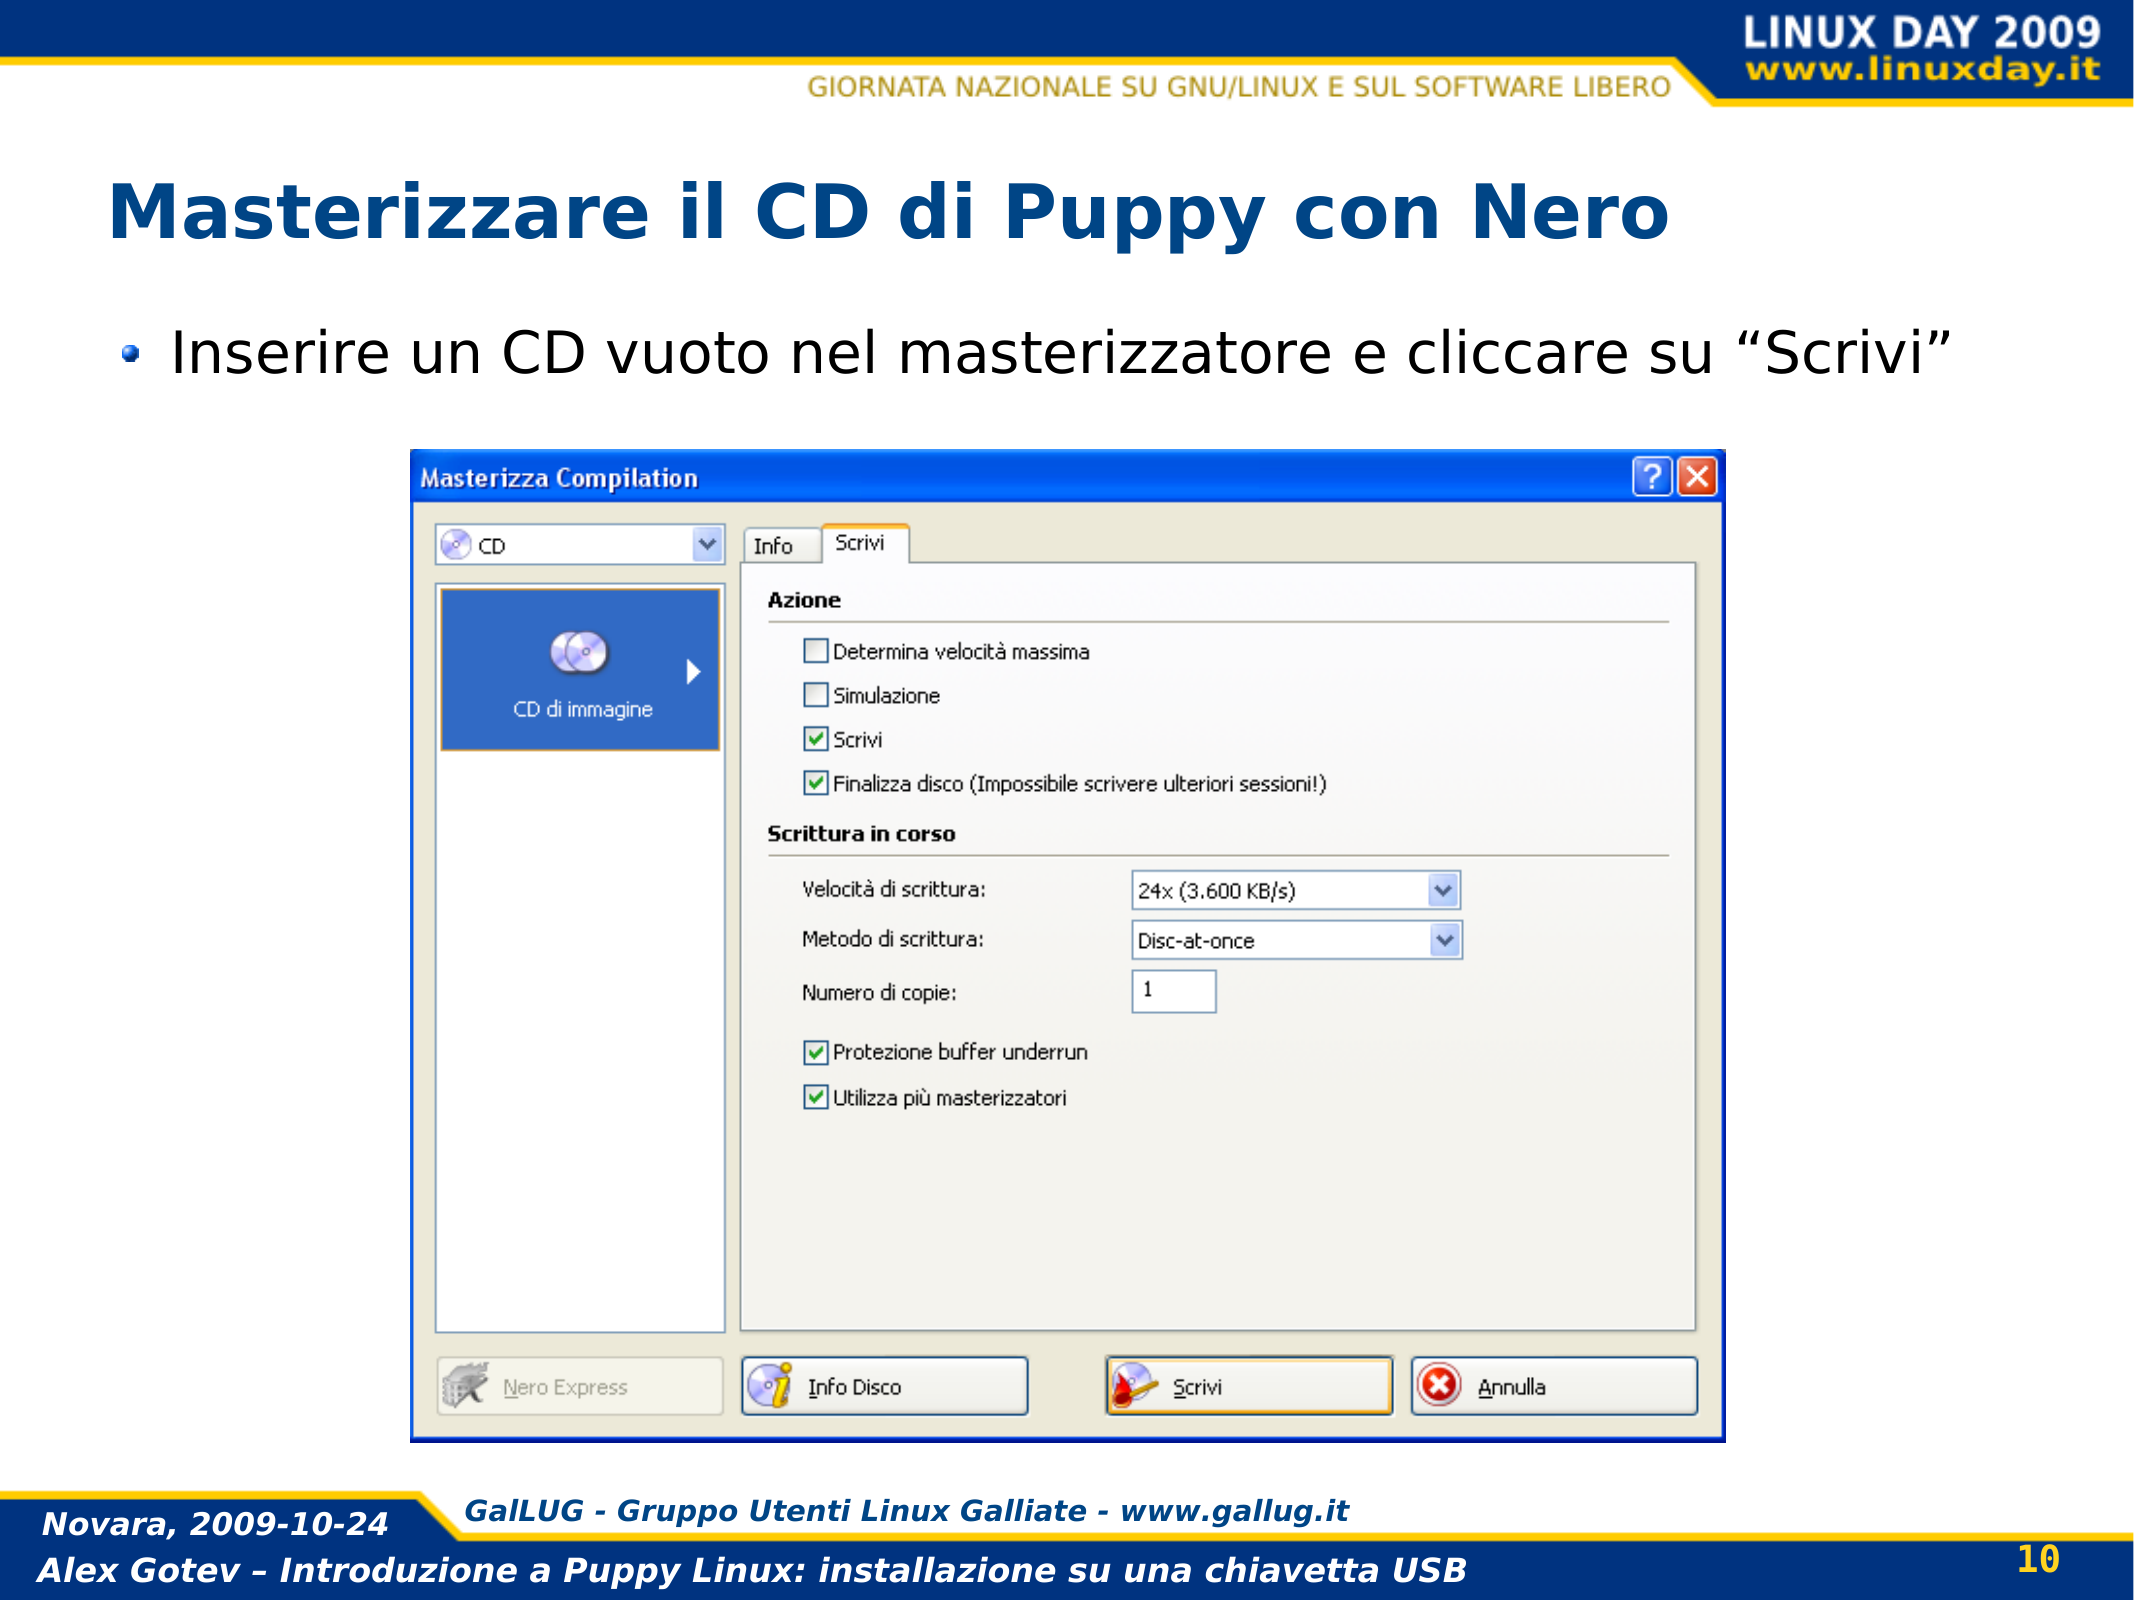

# Masterizzare il CD di Puppy con Nero
Inserire un CD vuoto nel masterizzatore e cliccare su “Scrivi”